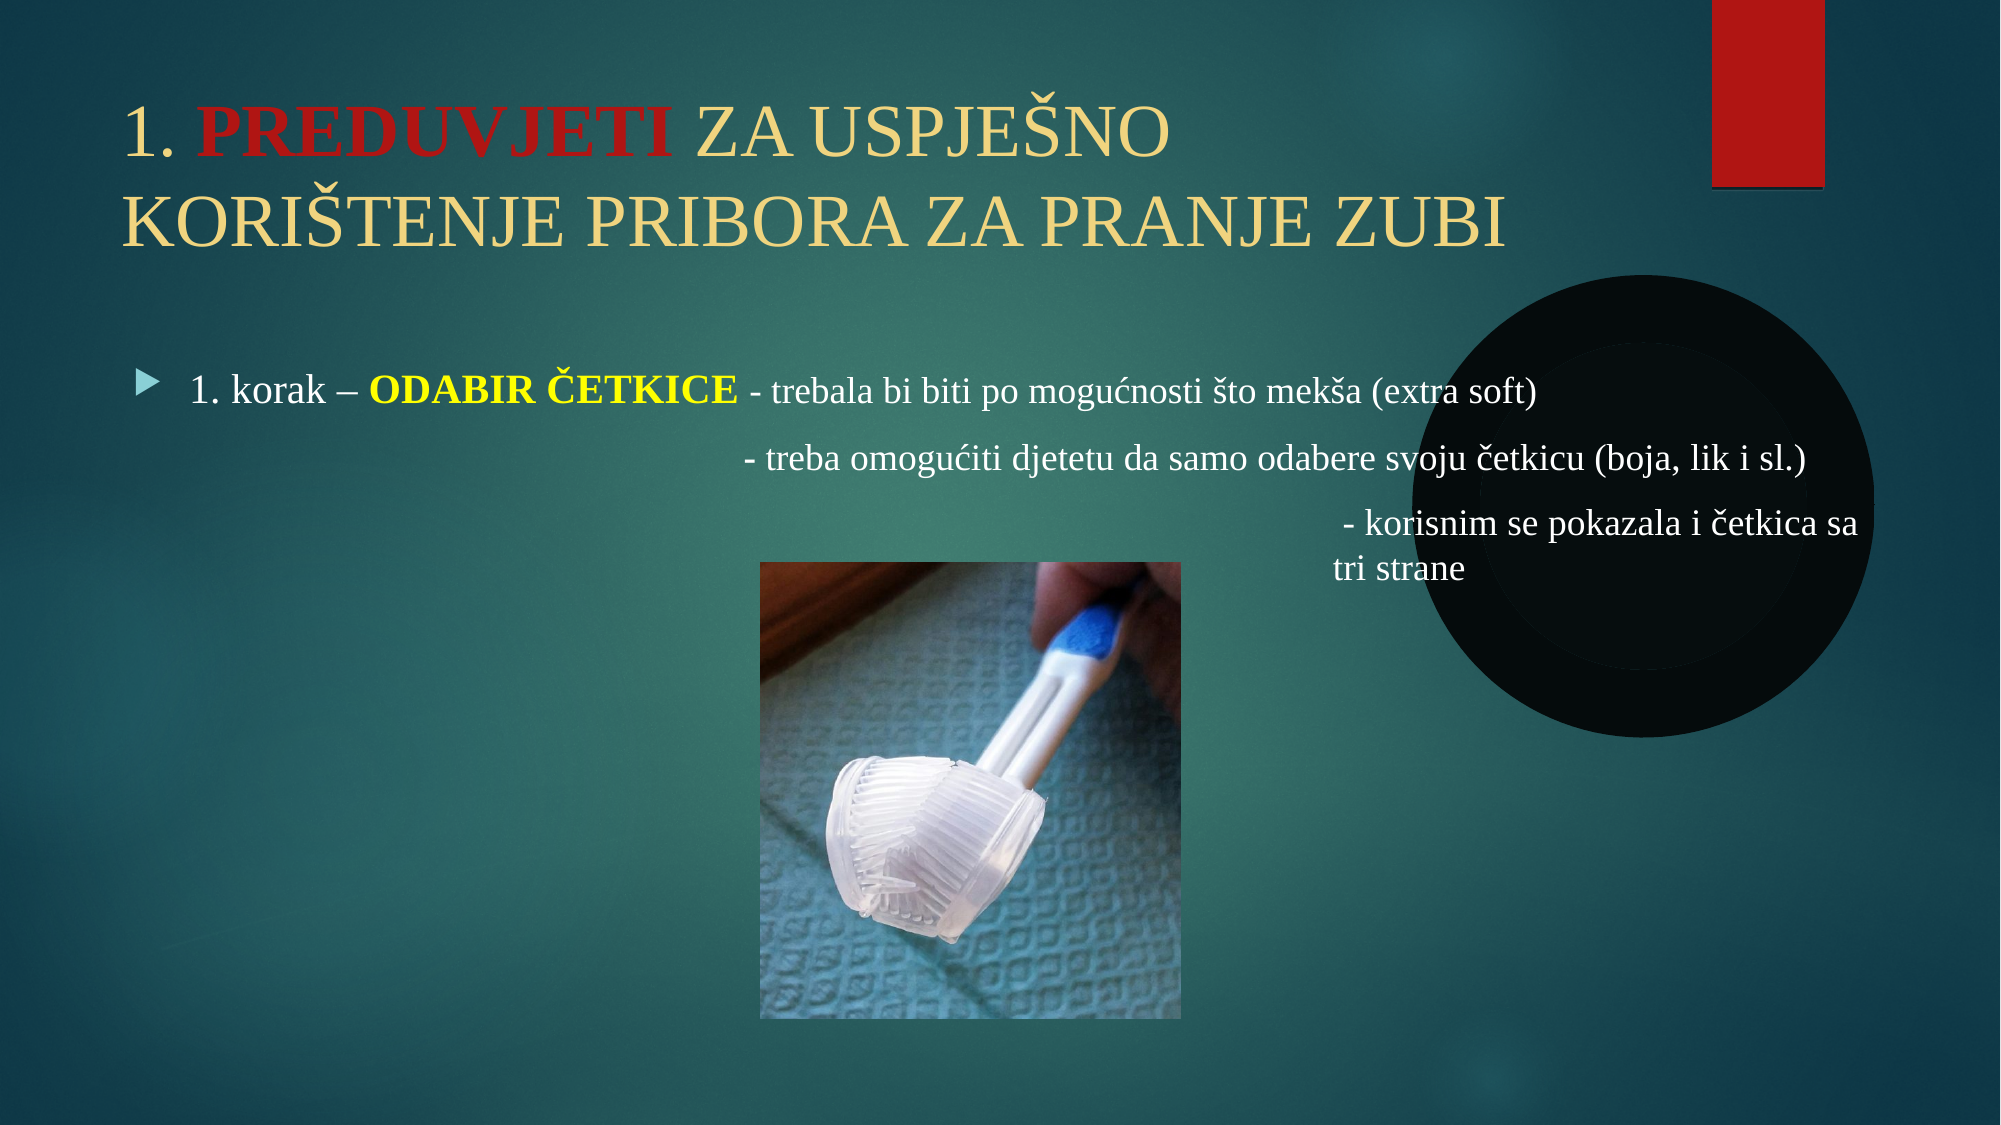

# 1. PREDUVJETI ZA USPJEŠNO KORIŠTENJE PRIBORA ZA PRANJE ZUBI
1. korak – ODABIR ČETKICE - trebala bi biti po mogućnosti što mekša (extra soft)
							 - treba omogućiti djetetu da samo odabere svoju četkicu (boja, lik i sl.)
 - korisnim se pokazala i četkica sa tri strane